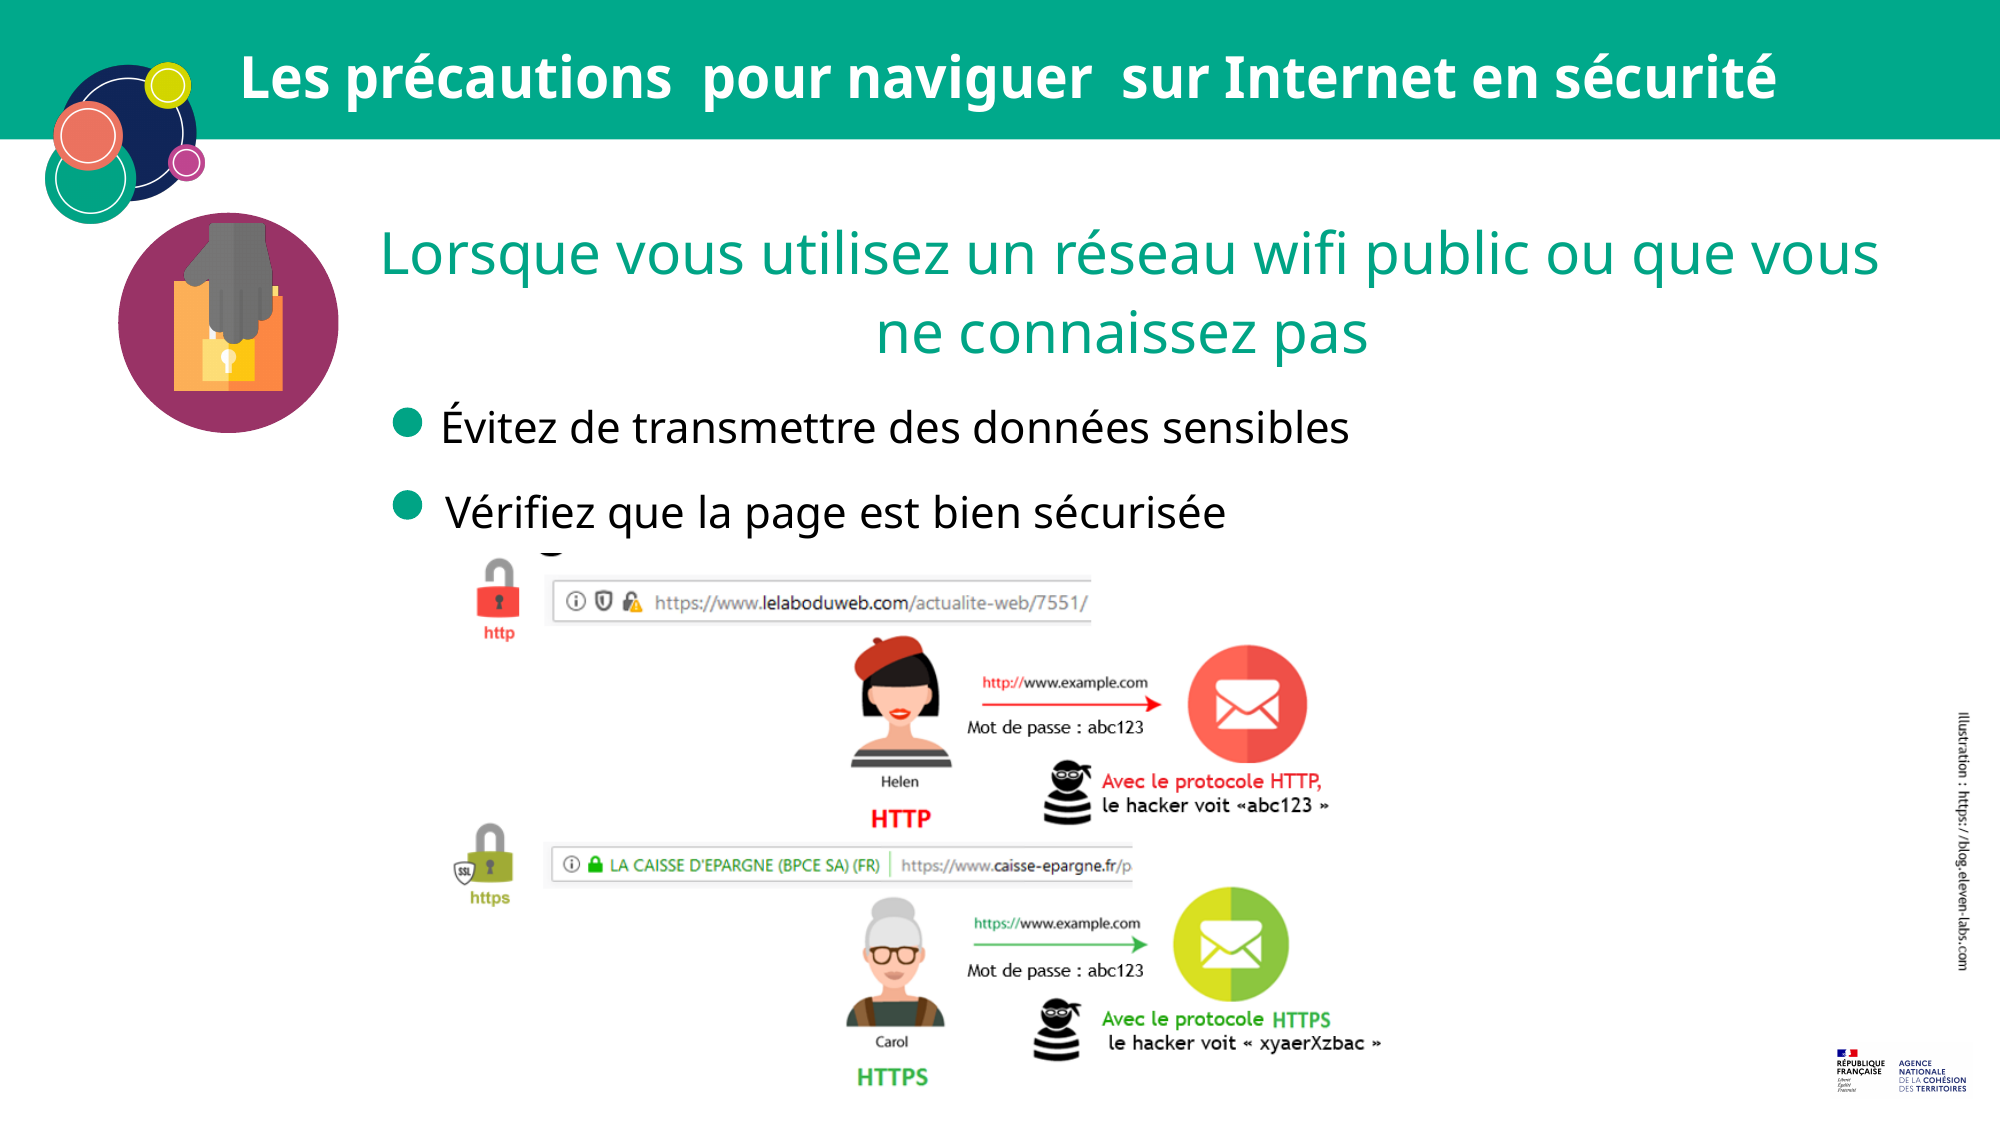

Les précautions pour naviguer sur Internet en sécurité
Lorsque vous utilisez un réseau wifi public ou que vous ne connaissez pas
Évitez de transmettre des données sensibles
Vérifiez que la page est bien sécurisée